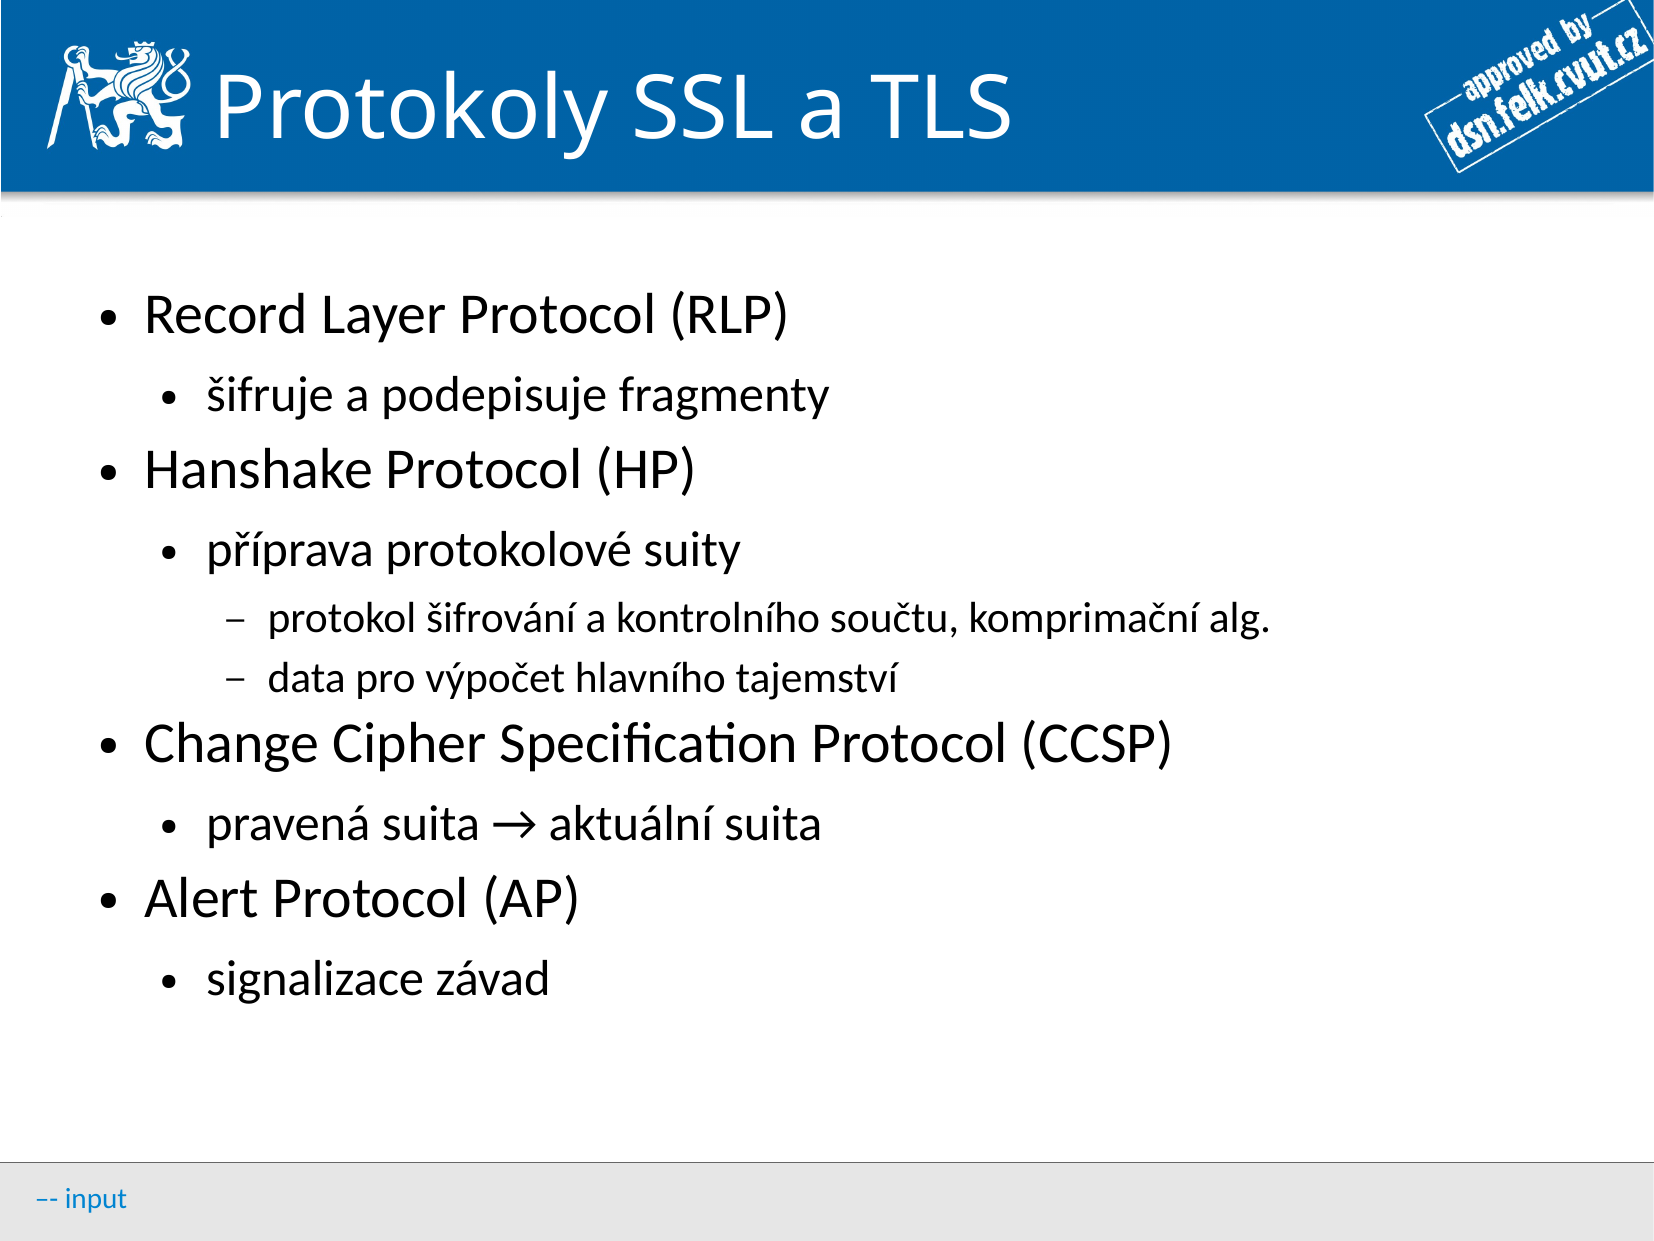

# Protokoly SSL a TLS
Record Layer Protocol (RLP)
šifruje a podepisuje fragmenty
Hanshake Protocol (HP)
příprava protokolové suity
protokol šifrování a kontrolního součtu, komprimační alg.
data pro výpočet hlavního tajemství
Change Cipher Specification Protocol (CCSP)
pravená suita → aktuální suita
Alert Protocol (AP)
signalizace závad